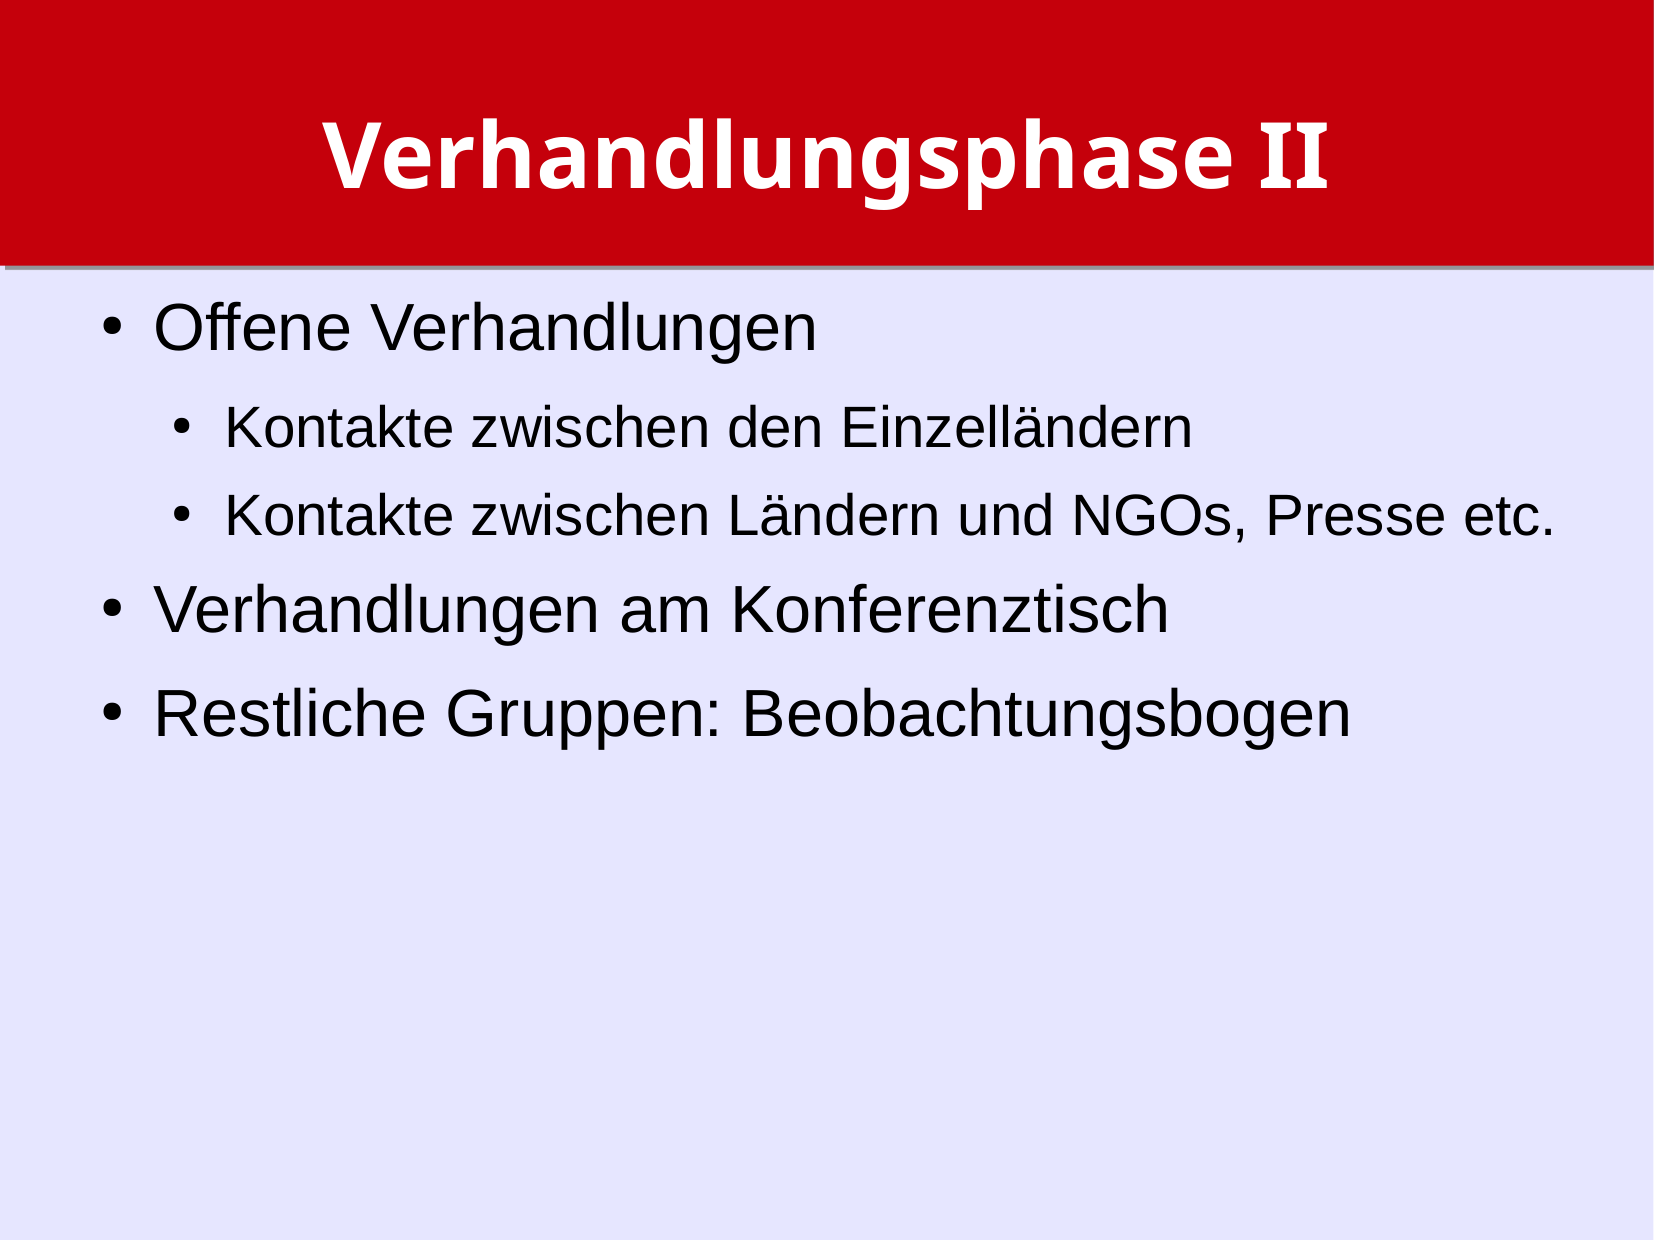

# Verhandlungsphase II
Offene Verhandlungen
Kontakte zwischen den Einzelländern
Kontakte zwischen Ländern und NGOs, Presse etc.
Verhandlungen am Konferenztisch
Restliche Gruppen: Beobachtungsbogen